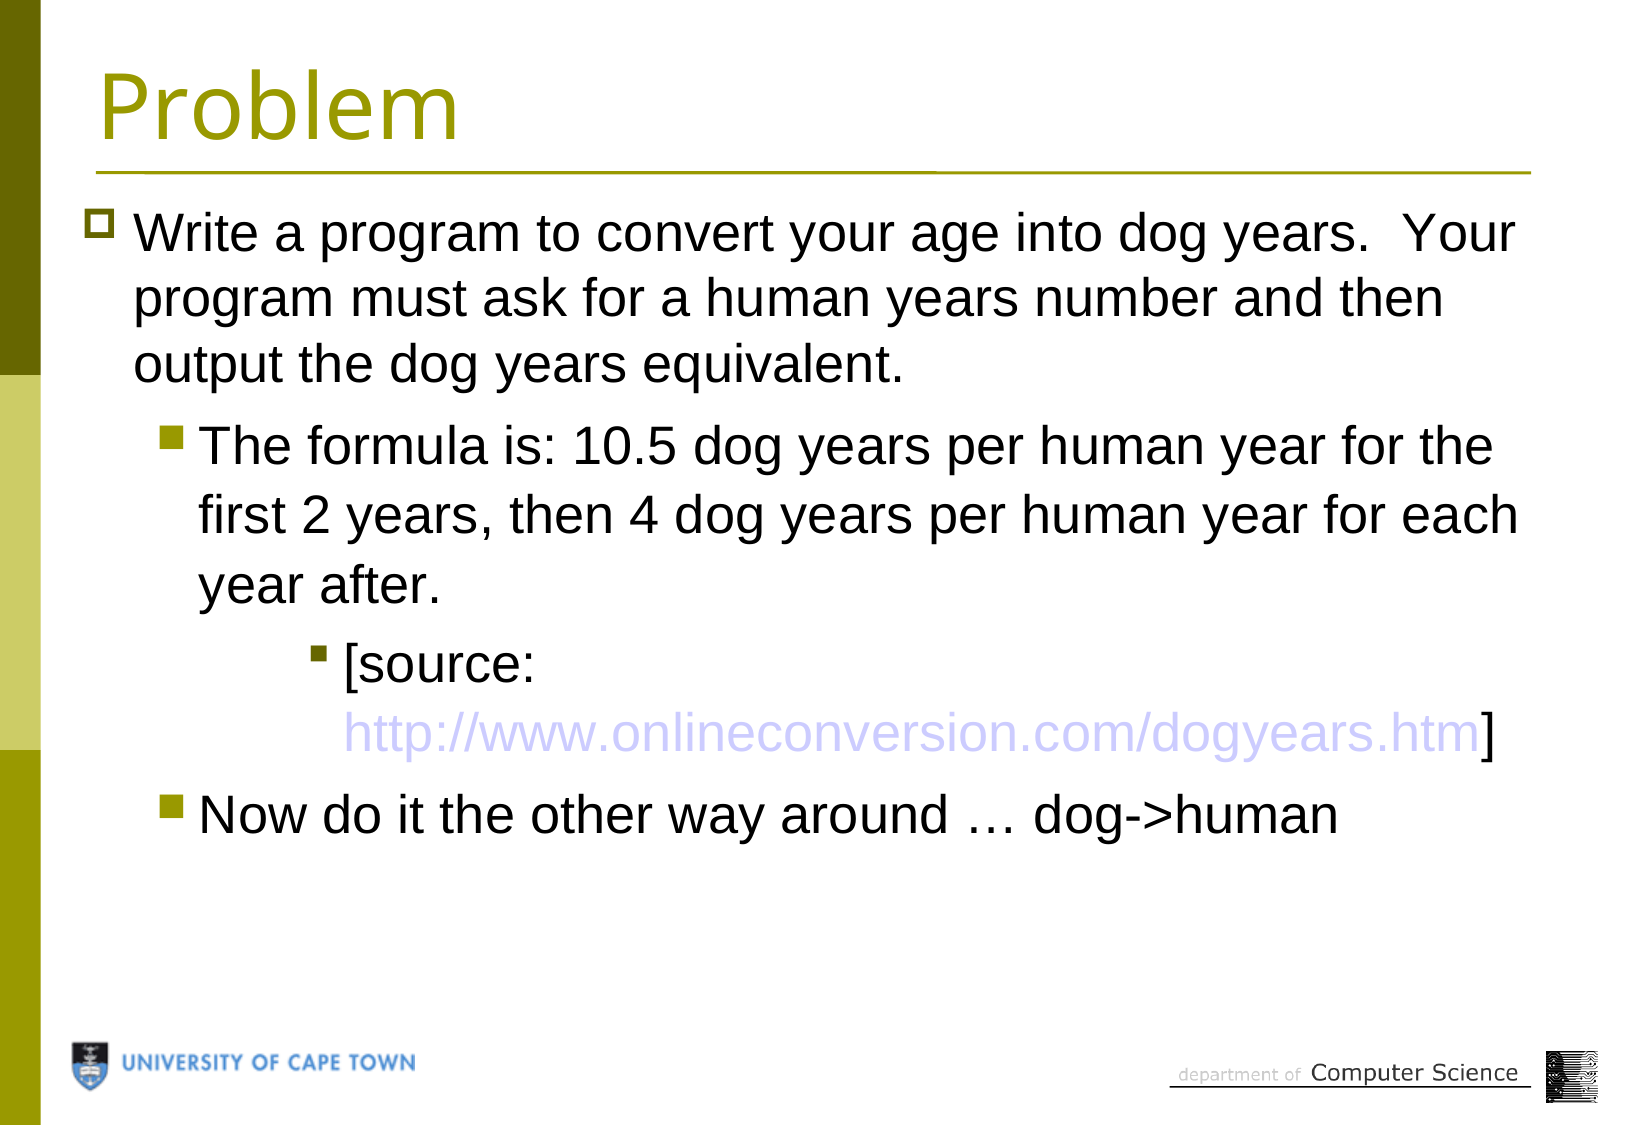

# Problem
Write a program to convert your age into dog years. Your program must ask for a human years number and then output the dog years equivalent.
The formula is: 10.5 dog years per human year for the first 2 years, then 4 dog years per human year for each year after.
[source: http://www.onlineconversion.com/dogyears.htm]
Now do it the other way around … dog->human